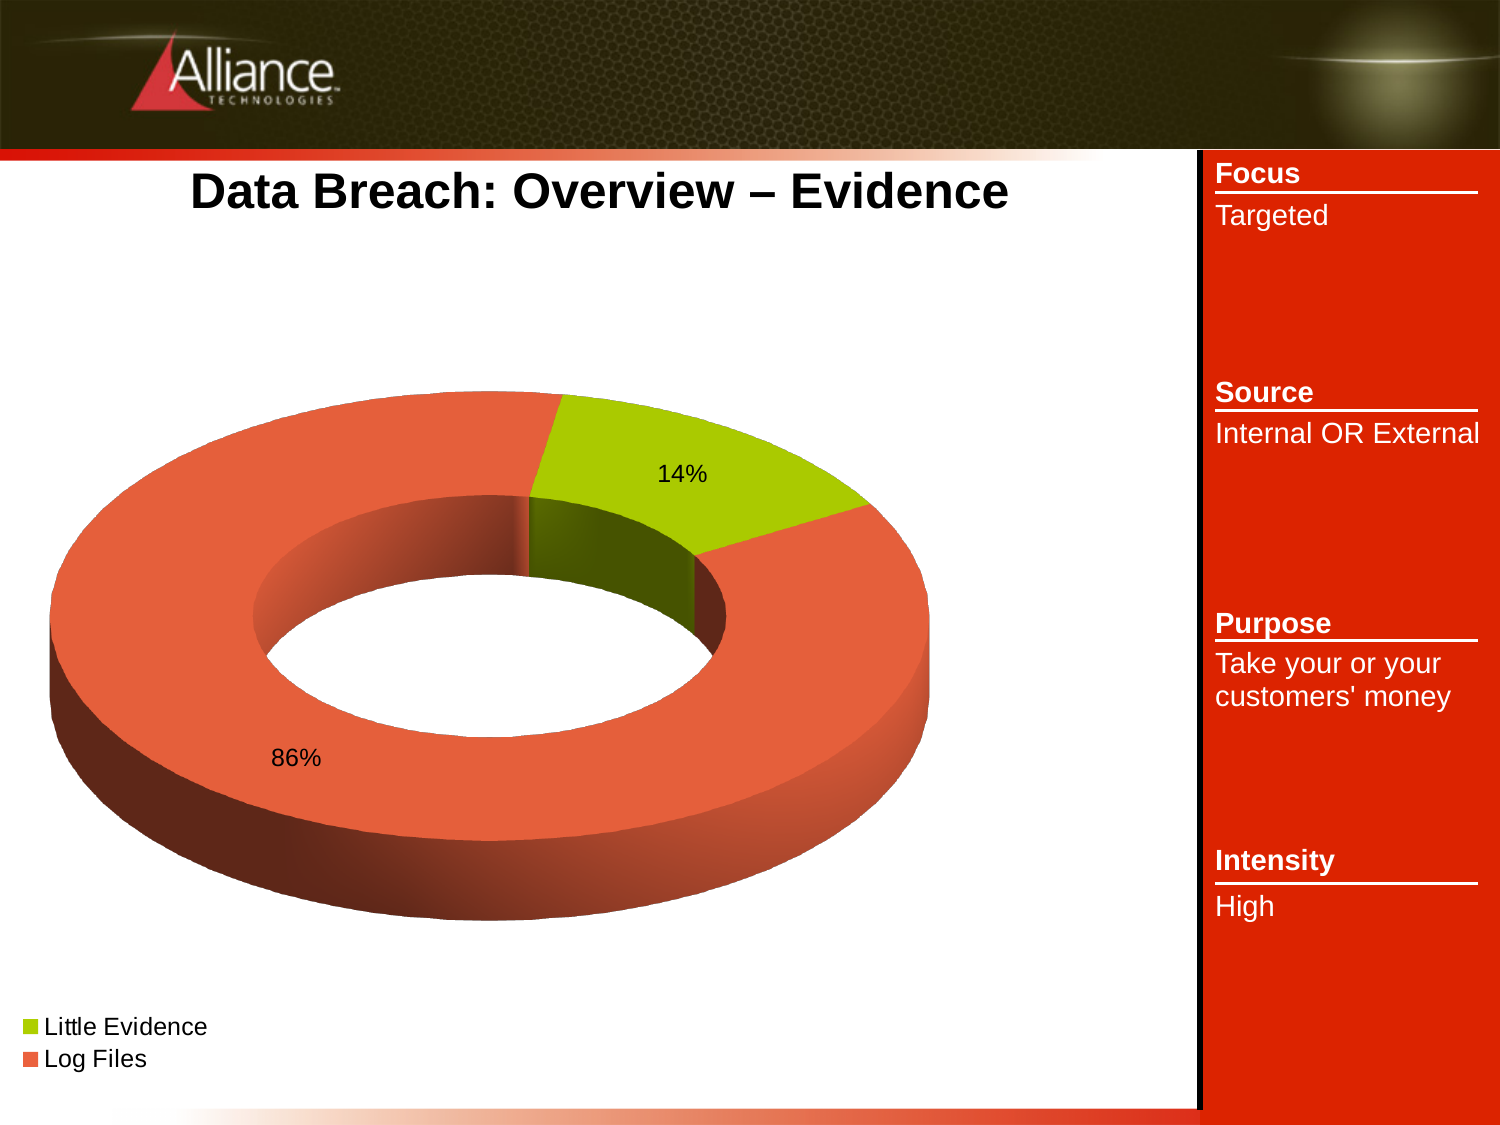

Focus
Data Breach: Overview – Evidence
Targeted
### Chart
| Category | Column C |
|---|---|
| Little Evidence | 0.14 |
| Log Files | 0.86 |Source
Internal OR External
Purpose
Take your or your customers' money
Intensity
High